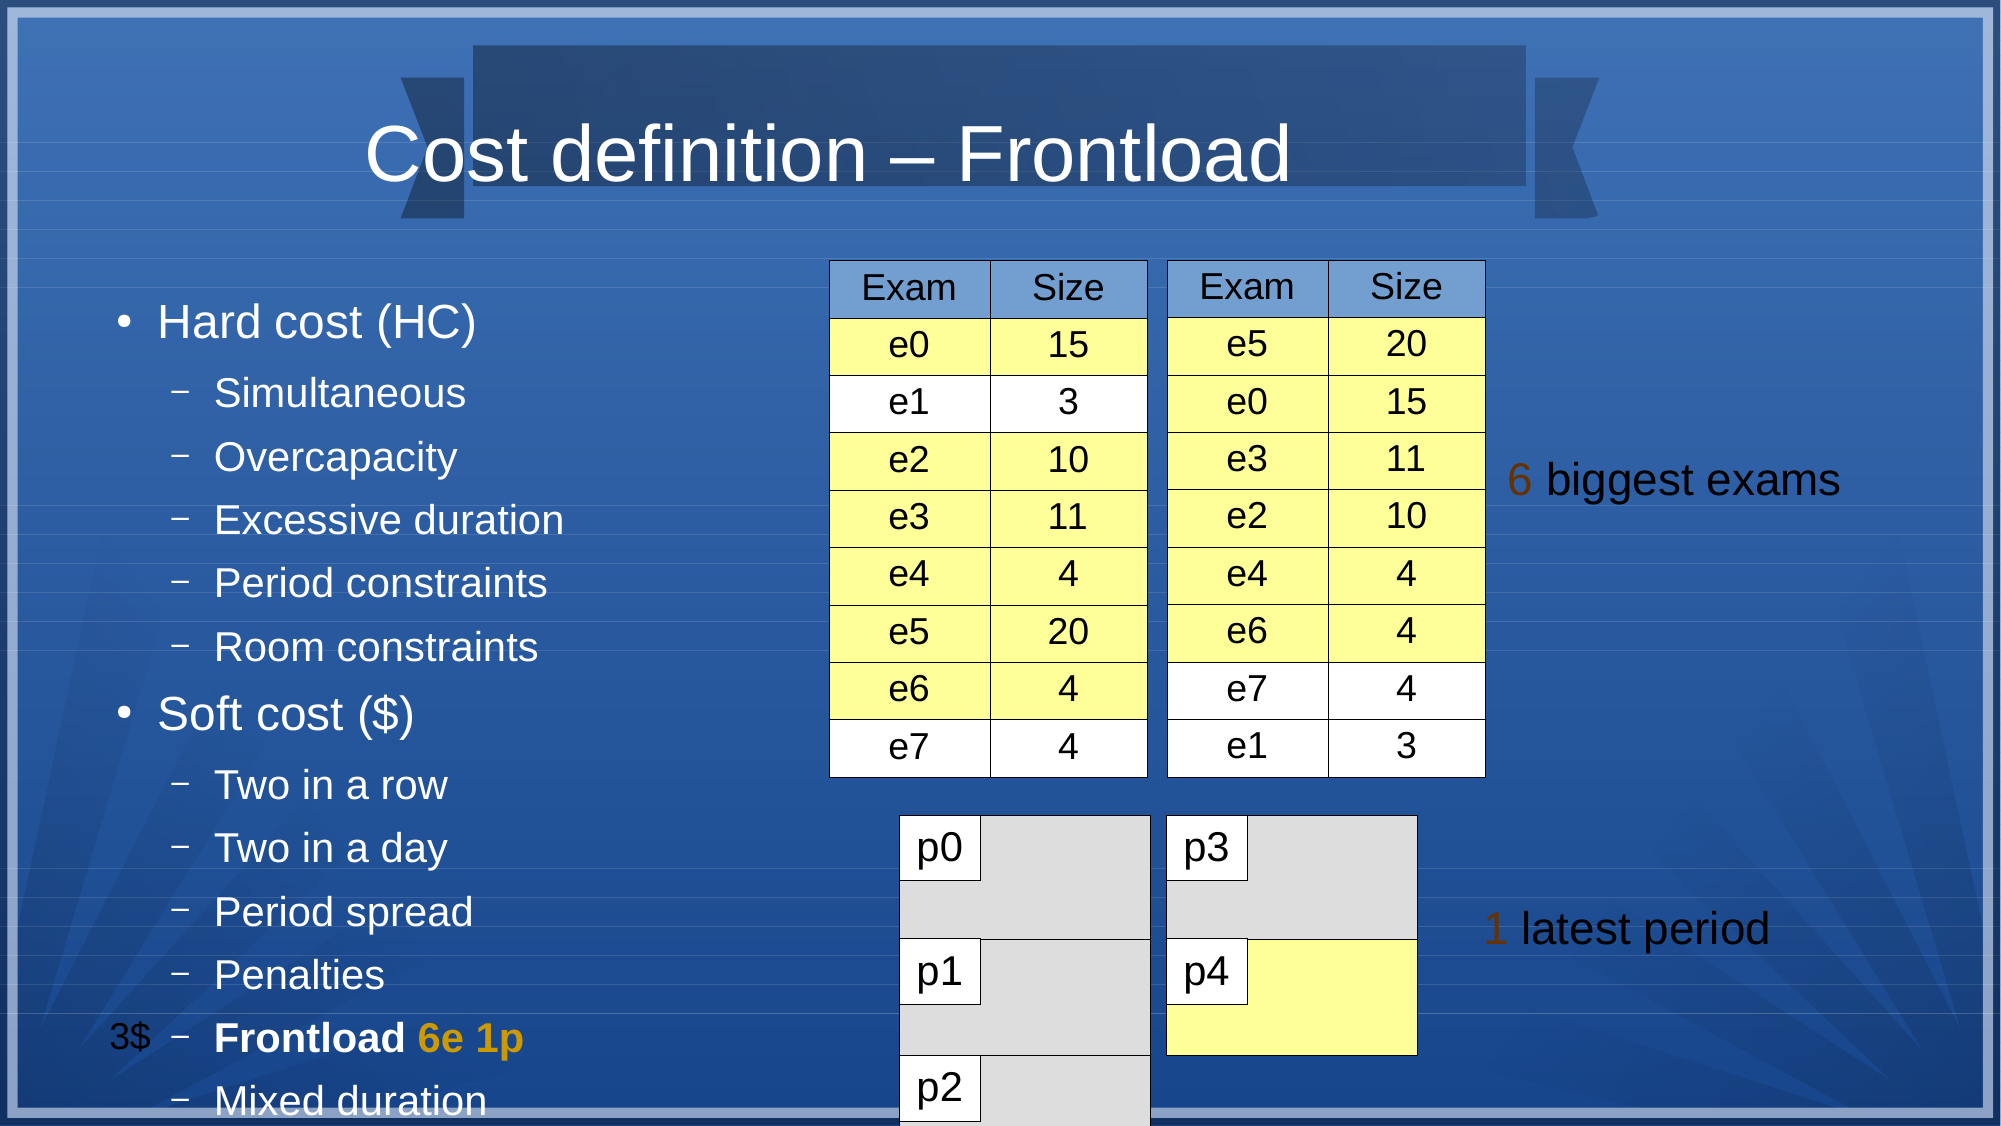

# Cost definition – Frontload
| Exam | Size |
| --- | --- |
| e5 | 20 |
| e0 | 15 |
| e3 | 11 |
| e2 | 10 |
| e4 | 4 |
| e6 | 4 |
| e7 | 4 |
| e1 | 3 |
| Exam | Size |
| --- | --- |
| e0 | 15 |
| e1 | 3 |
| e2 | 10 |
| e3 | 11 |
| e4 | 4 |
| e5 | 20 |
| e6 | 4 |
| e7 | 4 |
Hard cost (HC)
Simultaneous
Overcapacity
Excessive duration
Period constraints
Room constraints
Soft cost ($)
Two in a row
Two in a day
Period spread
Penalties
Frontload 6e 1p
Mixed duration
6 biggest exams
p0
p3
1 latest period
p1
p4
3$
p2